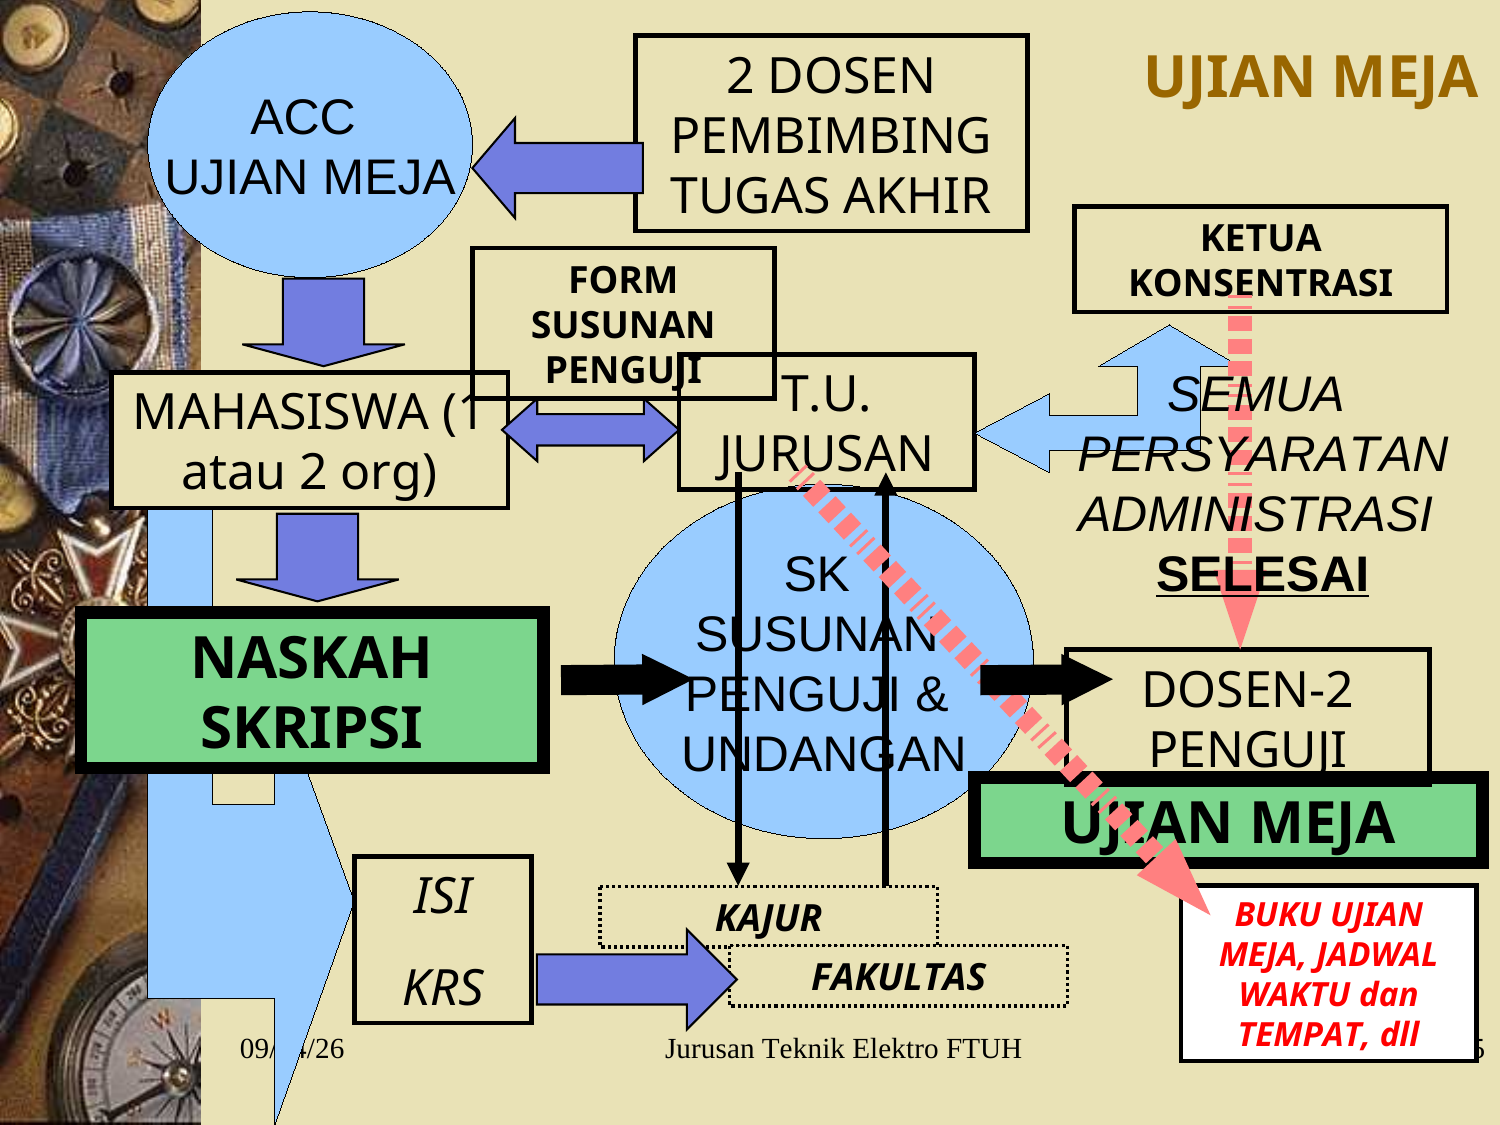

ACC
UJIAN MEJA
# UJIAN MEJA
2 DOSEN PEMBIMBING TUGAS AKHIR
KETUA KONSENTRASI
FORM SUSUNAN PENGUJI
T.U. JURUSAN
SEMUA
PERSYARATAN
ADMINISTRASI
SELESAI
MAHASISWA (1 atau 2 org)
SK
SUSUNAN
PENGUJI &
UNDANGAN
NASKAH SKRIPSI
DOSEN-2 PENGUJI
UJIAN MEJA
ISI
KRS
BUKU UJIAN MEJA, JADWAL WAKTU dan TEMPAT, dll
KAJUR
FAKULTAS
Jurusan Teknik Elektro FTUH
5